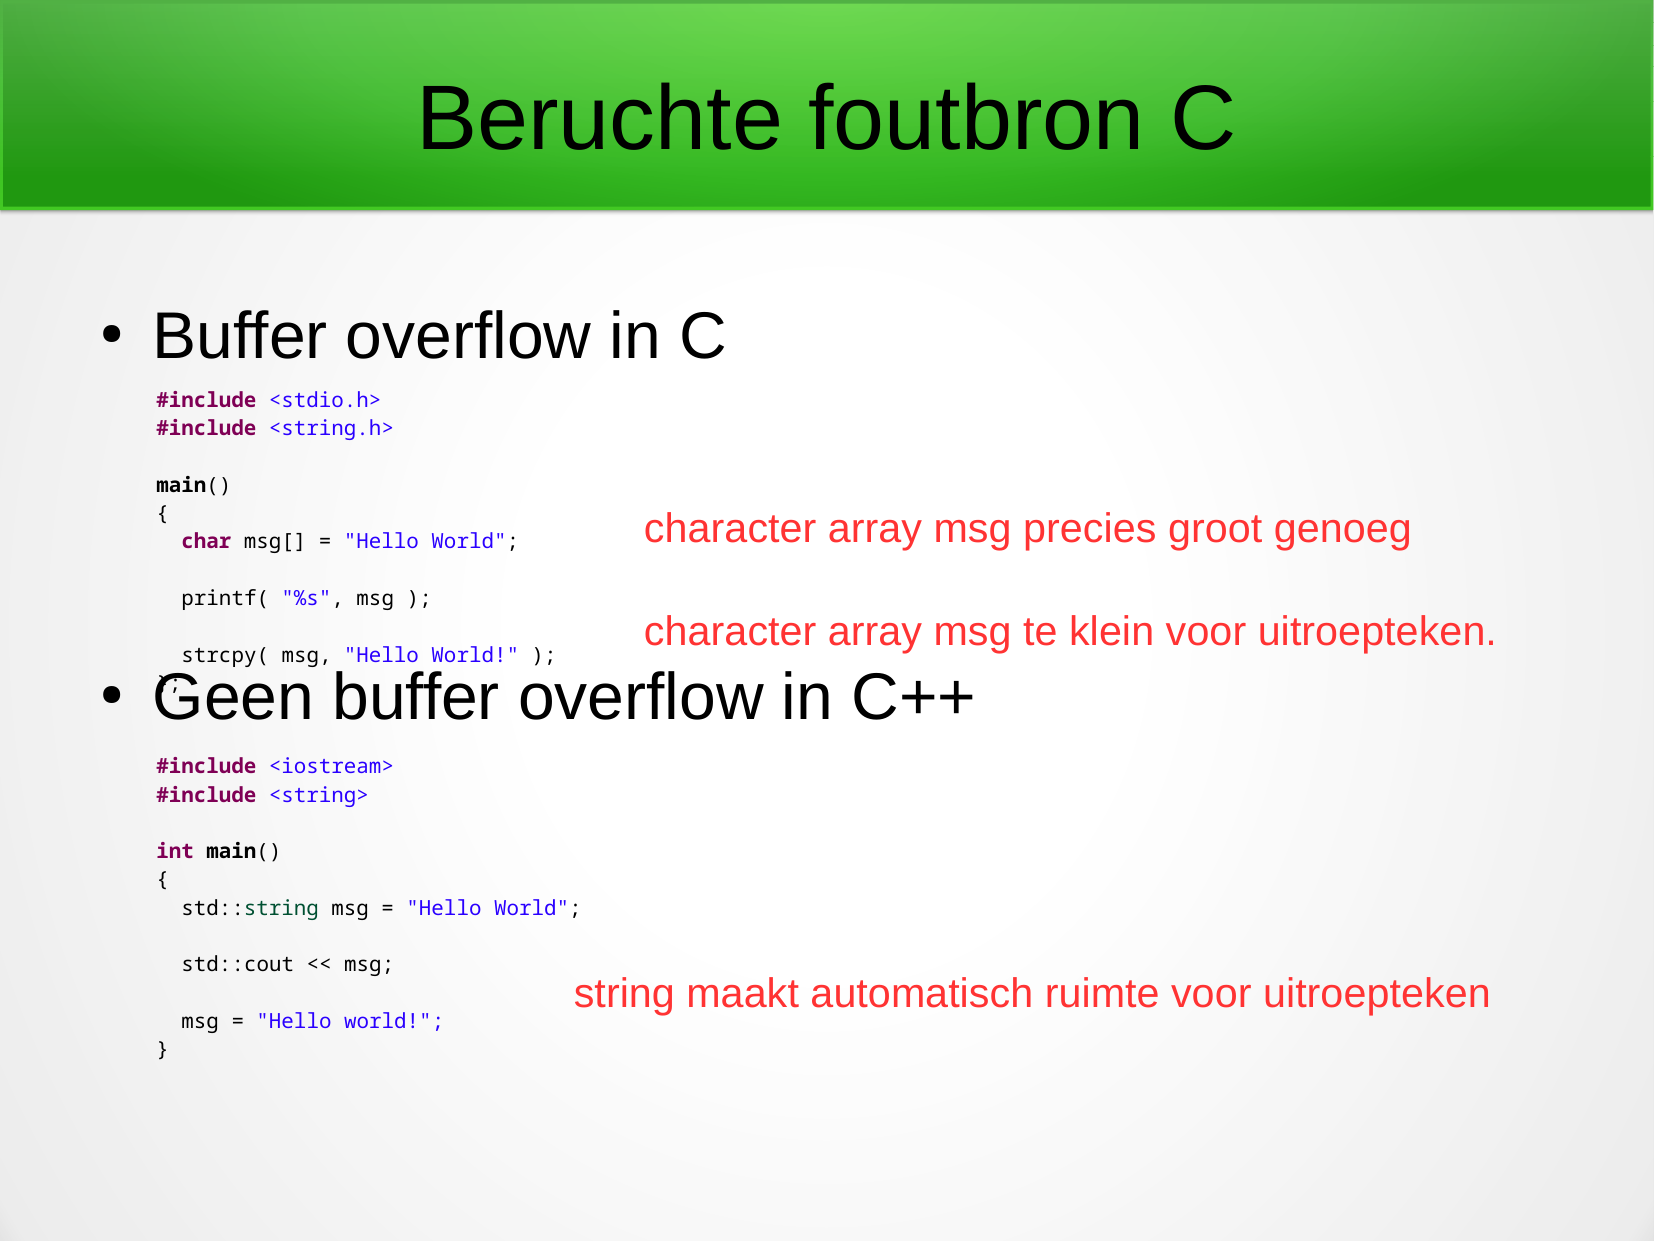

# Beruchte foutbron C
Buffer overflow in C
character array msg precies groot genoeg
character array msg te klein voor uitroepteken.
Geen buffer overflow in C++
string maakt automatisch ruimte voor uitroepteken
#include <stdio.h>
#include <string.h>
main()
{
 char msg[] = "Hello World";
 printf( "%s", msg );
 strcpy( msg, "Hello World!" );
};
#include <iostream>
#include <string>
int main()
{
 std::string msg = "Hello World";
 std::cout << msg;
 msg = "Hello world!";
}